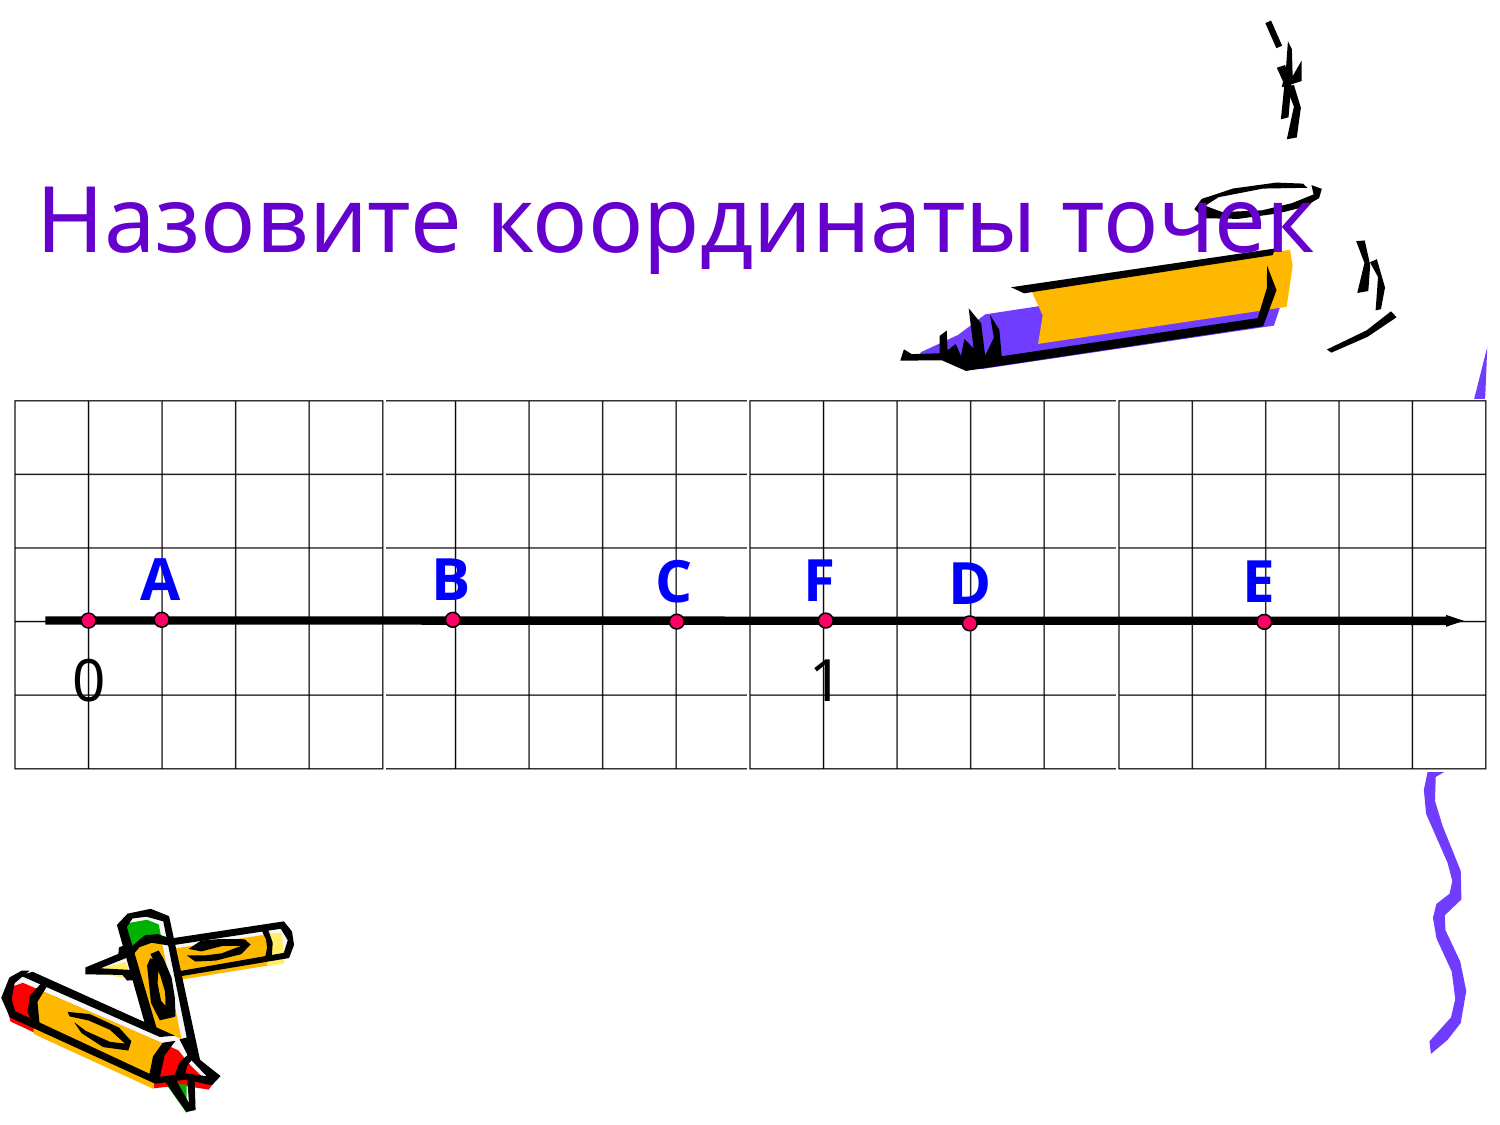

Назовите координаты точек
А
В
F
С
Е
D
0
1